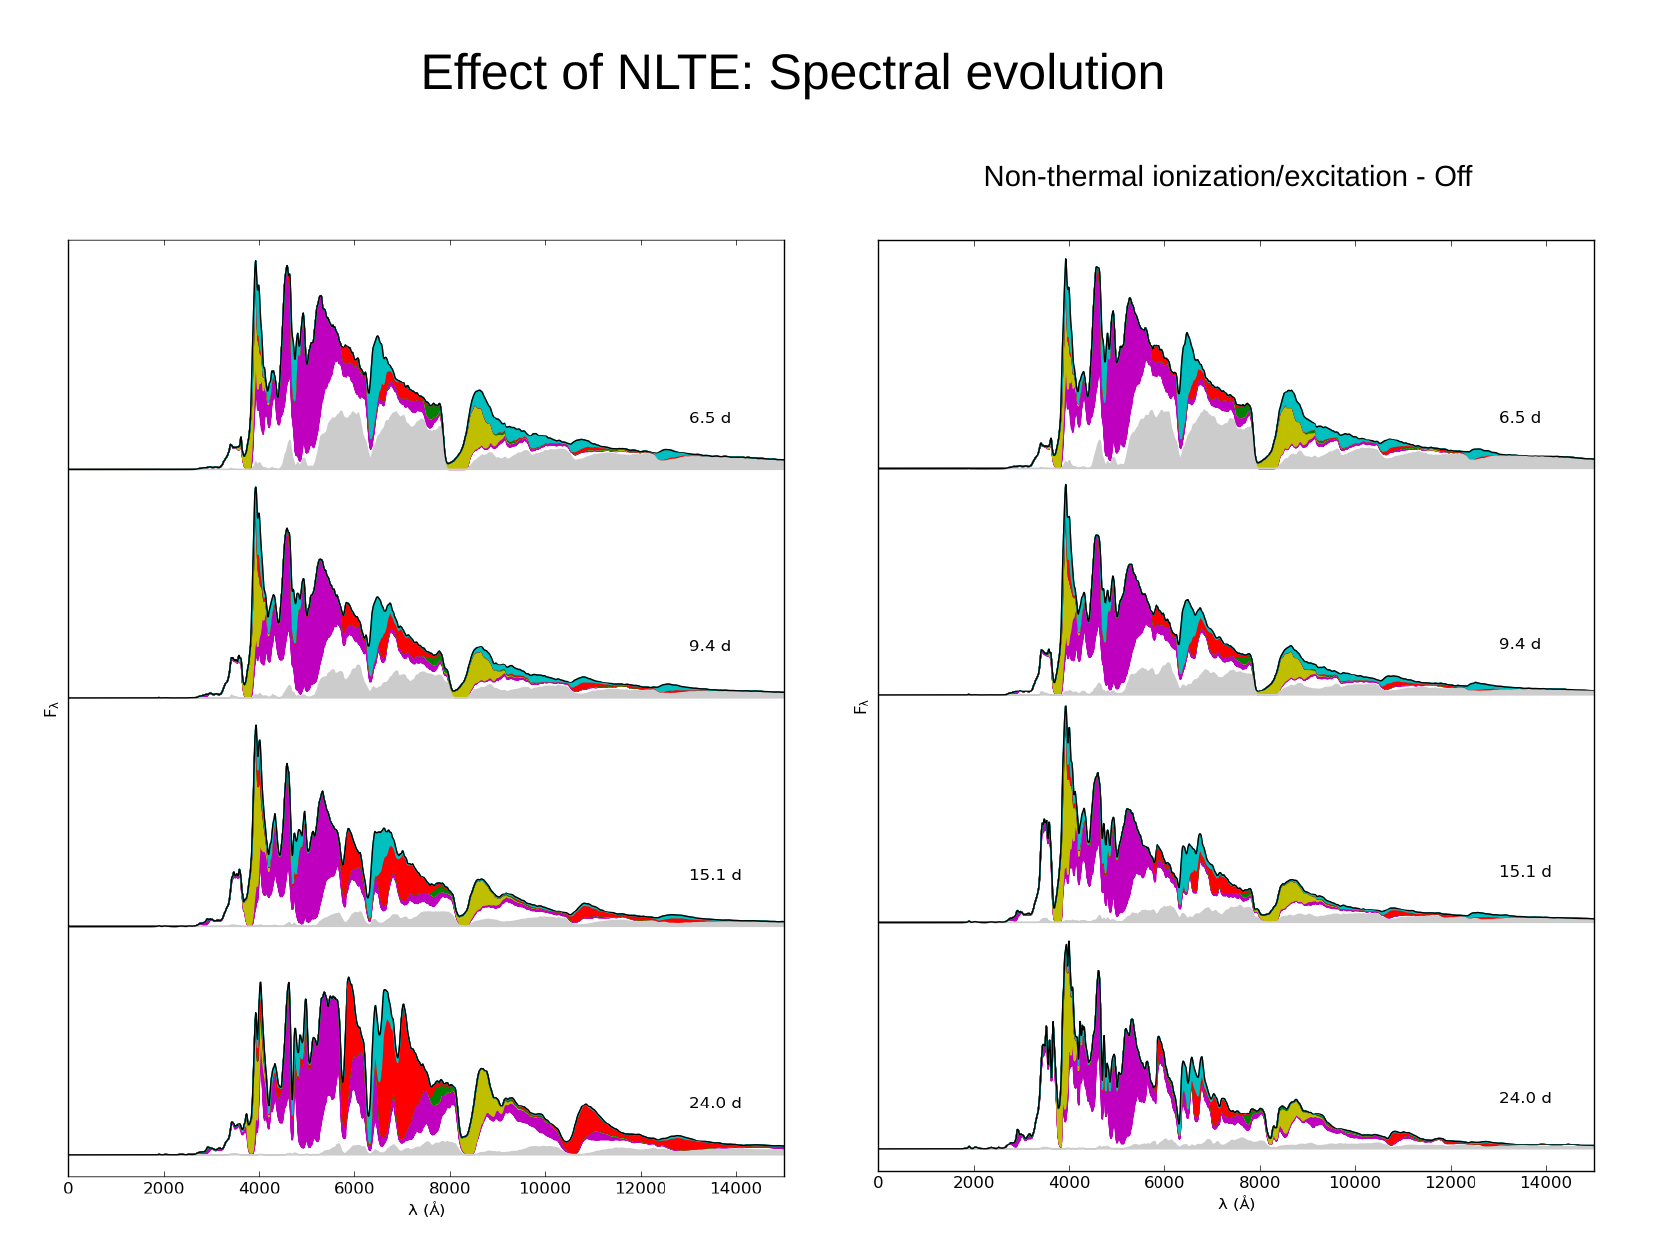

Effect of NLTE: Spectral evolution
Non-thermal ionization/excitation - Off